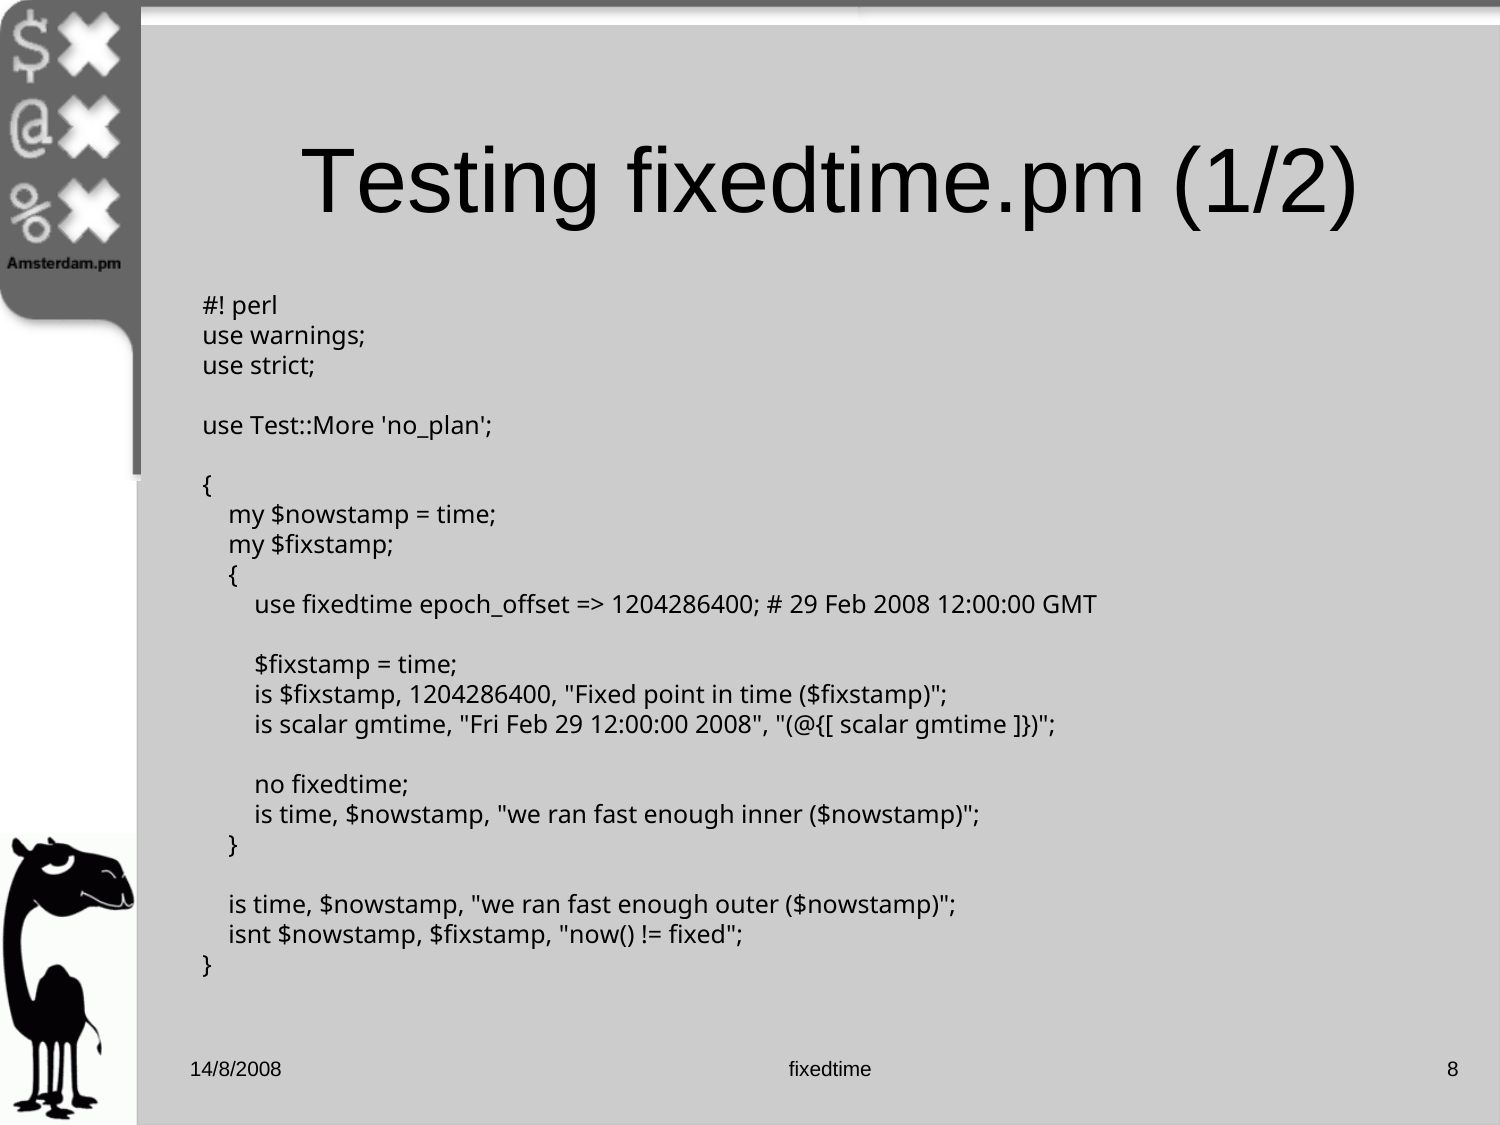

# Testing fixedtime.pm (1/2)
#! perl
use warnings;
use strict;
use Test::More 'no_plan';
{
 my $nowstamp = time;
 my $fixstamp;
 {
 use fixedtime epoch_offset => 1204286400; # 29 Feb 2008 12:00:00 GMT
 $fixstamp = time;
 is $fixstamp, 1204286400, "Fixed point in time ($fixstamp)";
 is scalar gmtime, "Fri Feb 29 12:00:00 2008", "(@{[ scalar gmtime ]})";
 no fixedtime;
 is time, $nowstamp, "we ran fast enough inner ($nowstamp)";
 }
 is time, $nowstamp, "we ran fast enough outer ($nowstamp)";
 isnt $nowstamp, $fixstamp, "now() != fixed";
}
14/8/2008
fixedtime
8